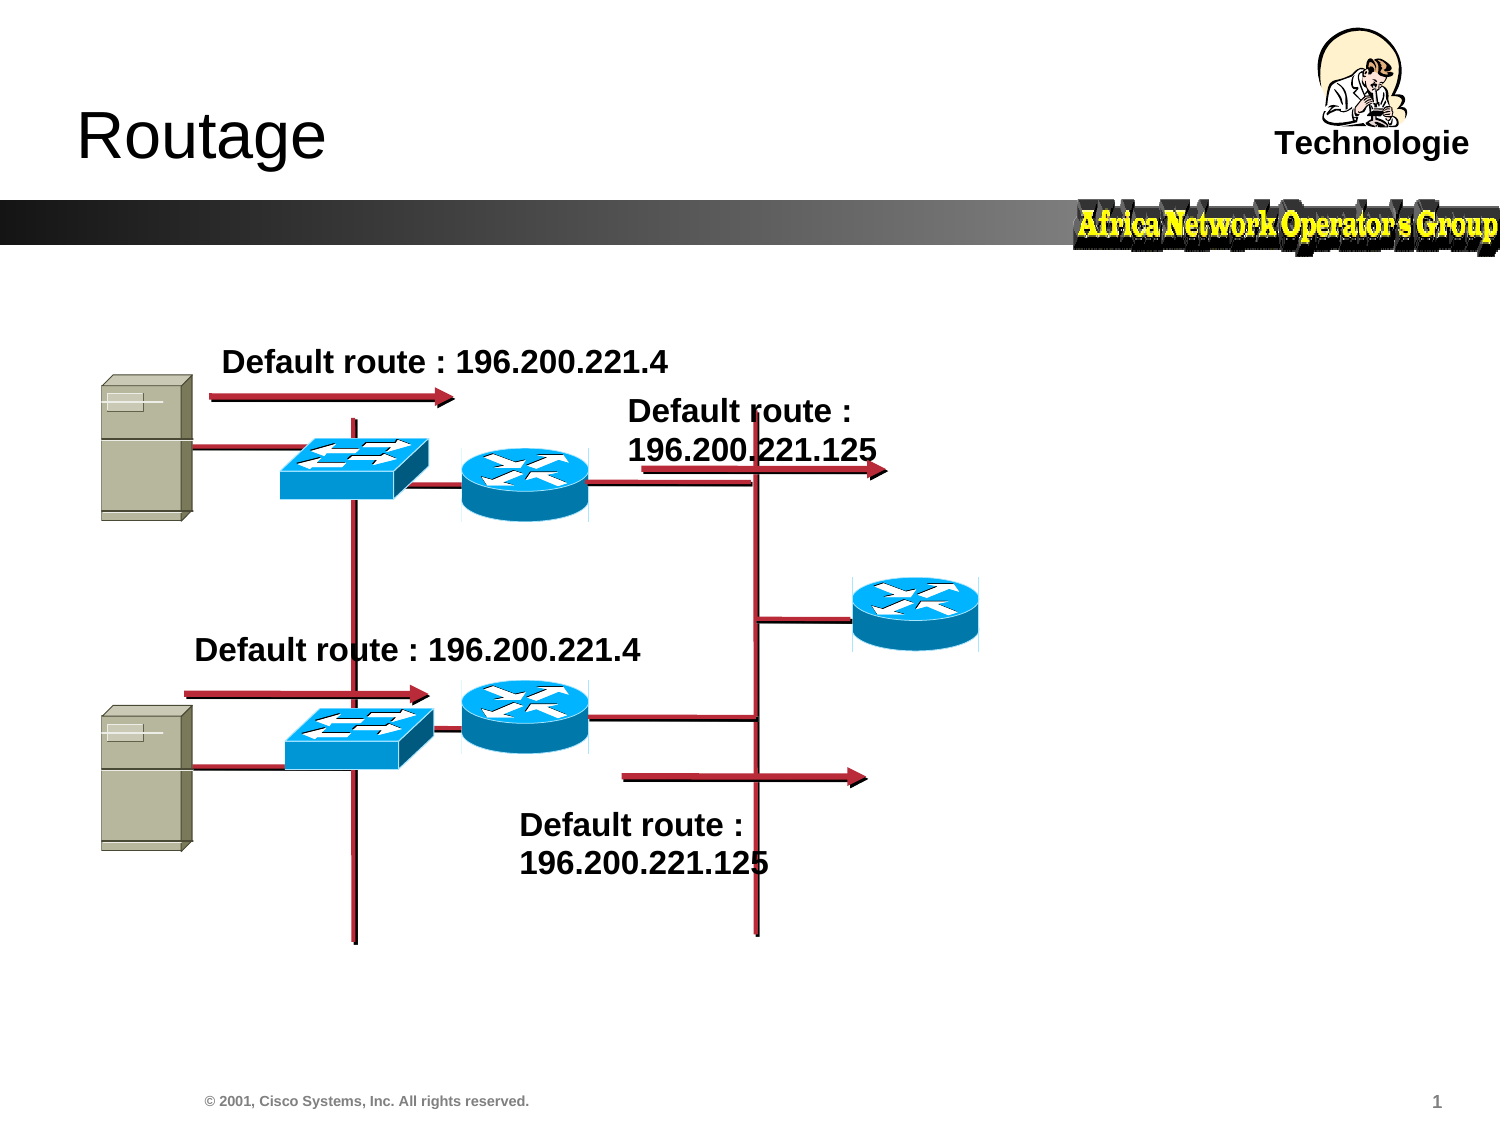

Technologie
# Routage
Default route : 196.200.221.4
Default route : 196.200.221.125
Default route : 196.200.221.4
Default route : 196.200.221.125